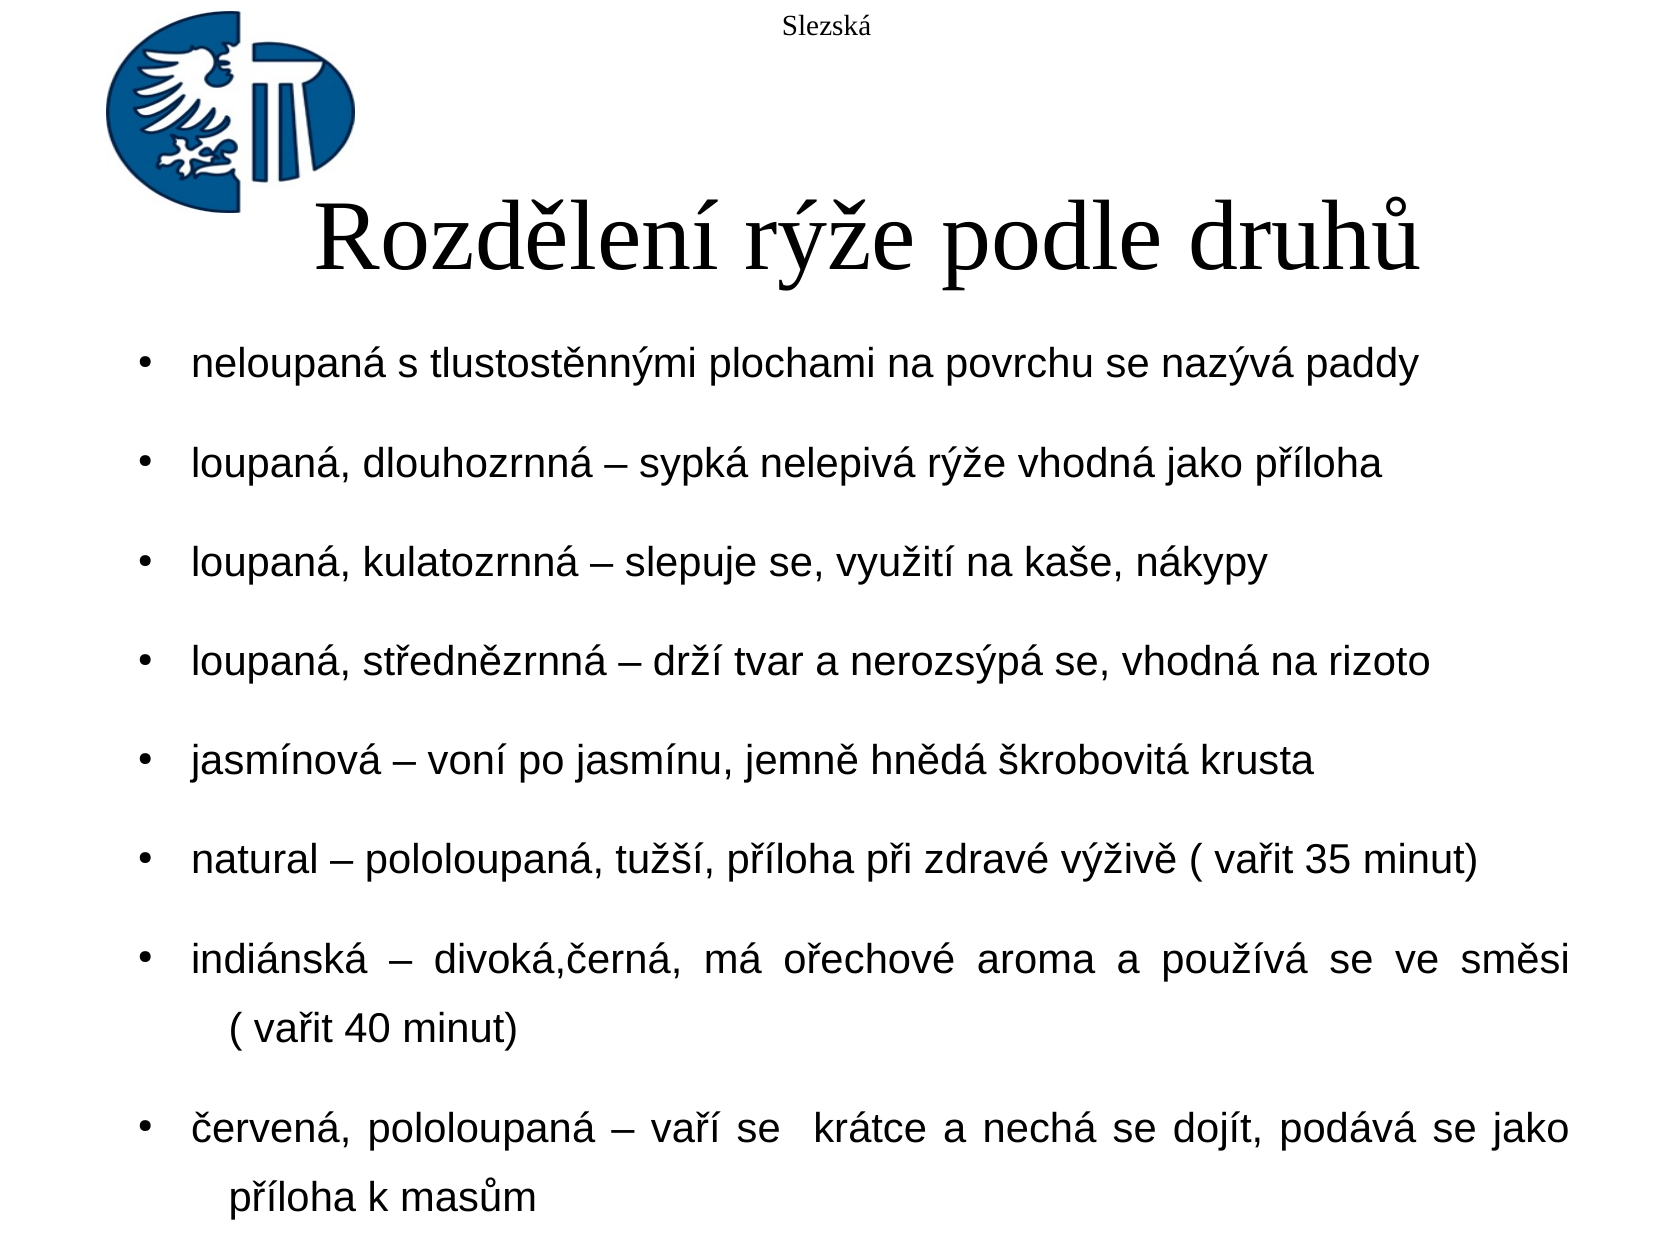

ahoj
# Rozdělení rýže podle druhů
neloupaná s tlustostěnnými plochami na povrchu se nazývá paddy
loupaná, dlouhozrnná – sypká nelepivá rýže vhodná jako příloha
loupaná, kulatozrnná – slepuje se, využití na kaše, nákypy
loupaná, střednězrnná – drží tvar a nerozsýpá se, vhodná na rizoto
jasmínová – voní po jasmínu, jemně hnědá škrobovitá krusta
natural – pololoupaná, tužší, příloha při zdravé výživě ( vařit 35 minut)
indiánská – divoká,černá, má ořechové aroma a používá se ve směsi ( vařit 40 minut)
červená, pololoupaná – vaří se krátce a nechá se dojít, podává se jako příloha k masům